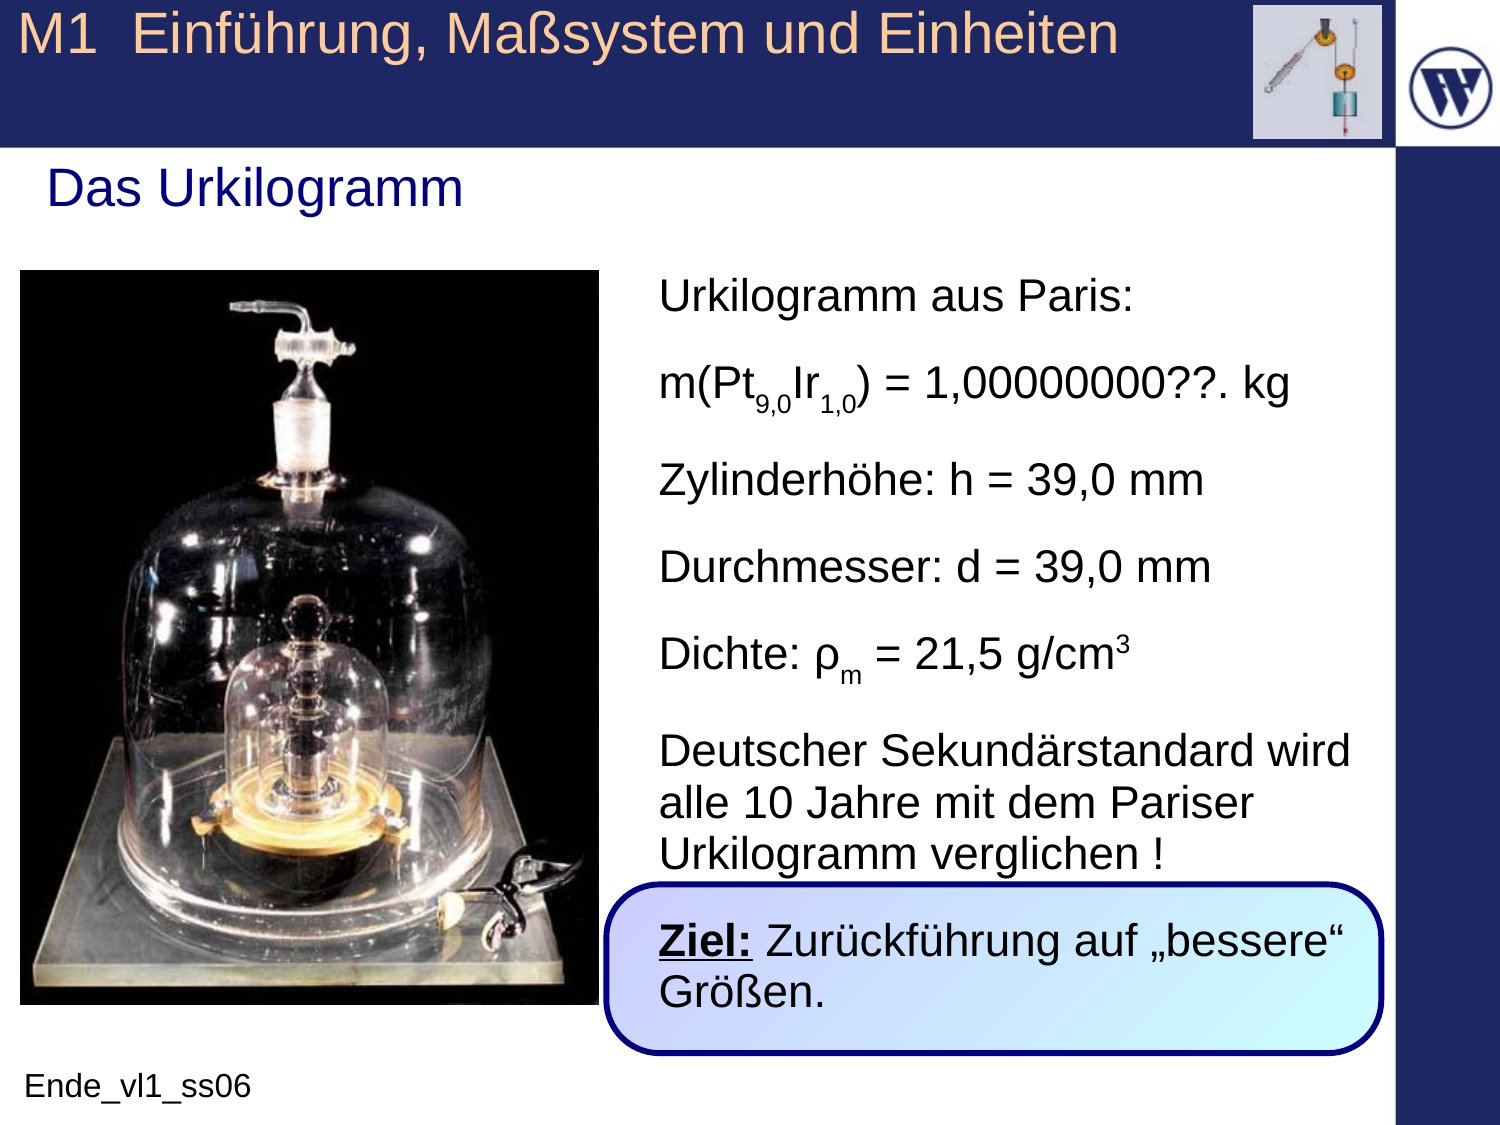

Das Urkilogramm
Urkilogramm aus Paris:
m(Pt9,0Ir1,0) = 1,00000000??. kg
Zylinderhöhe: h = 39,0 mm
Durchmesser: d = 39,0 mm
Dichte: ρm = 21,5 g/cm3
Deutscher Sekundärstandard wird alle 10 Jahre mit dem Pariser Urkilogramm verglichen !
Ziel: Zurückführung auf „bessere“ Größen.
10
Ende_vl1_ss06